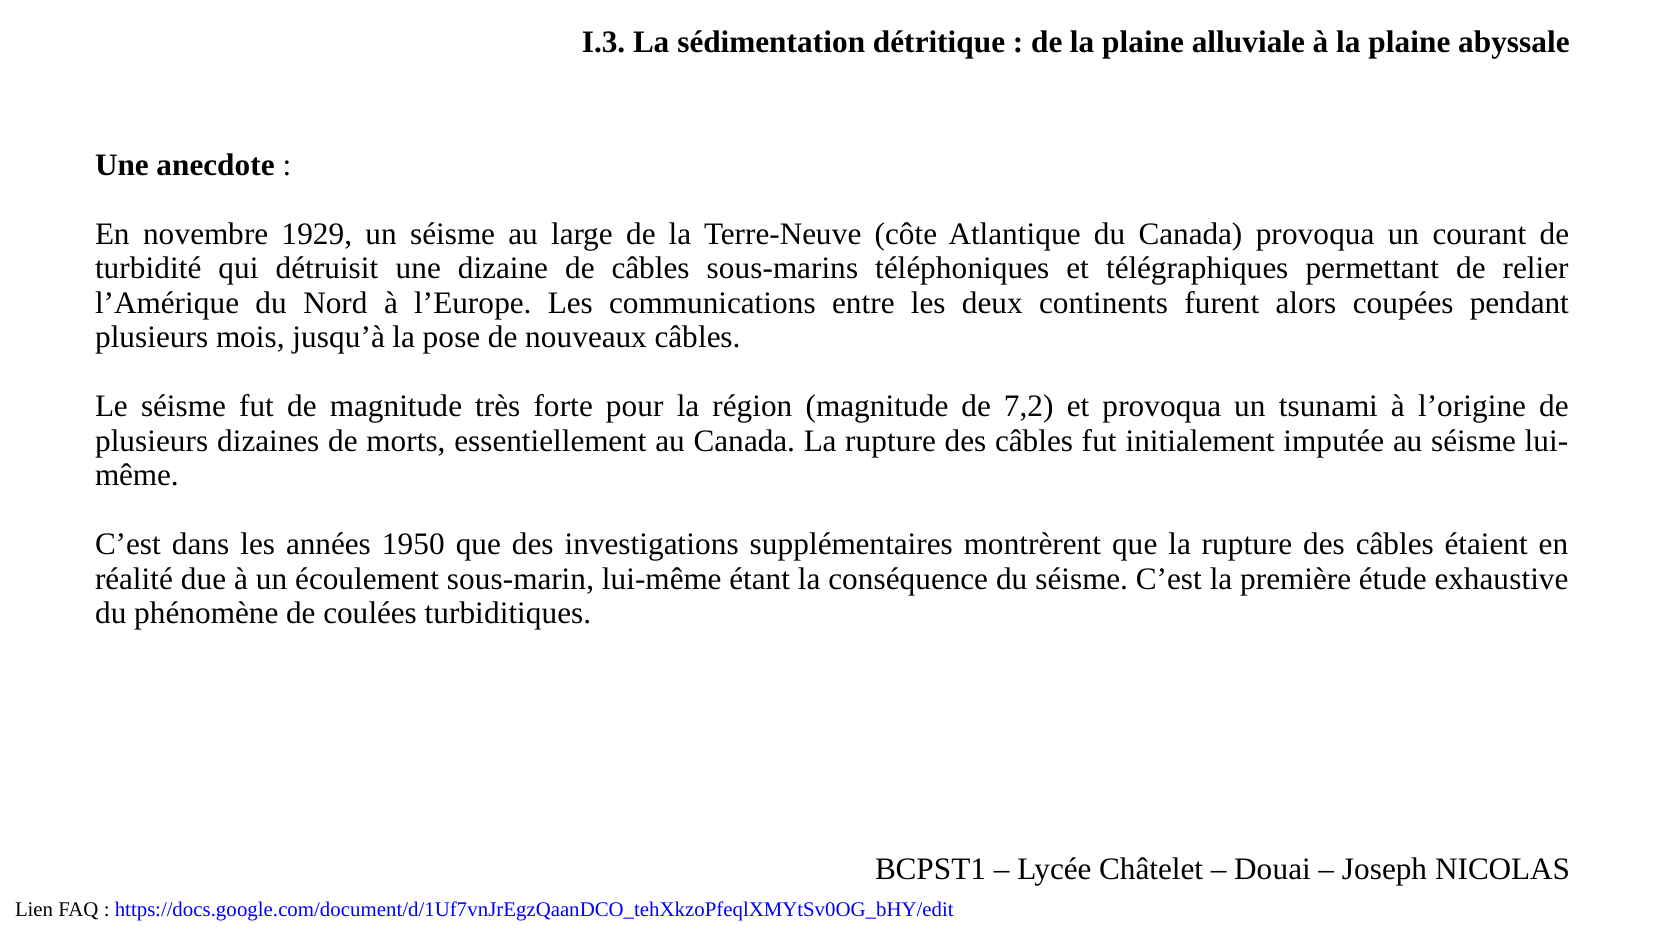

I.3. La sédimentation détritique : de la plaine alluviale à la plaine abyssale
Une anecdote :
En novembre 1929, un séisme au large de la Terre-Neuve (côte Atlantique du Canada) provoqua un courant de turbidité qui détruisit une dizaine de câbles sous-marins téléphoniques et télégraphiques permettant de relier l’Amérique du Nord à l’Europe. Les communications entre les deux continents furent alors coupées pendant plusieurs mois, jusqu’à la pose de nouveaux câbles.
Le séisme fut de magnitude très forte pour la région (magnitude de 7,2) et provoqua un tsunami à l’origine de plusieurs dizaines de morts, essentiellement au Canada. La rupture des câbles fut initialement imputée au séisme lui-même.
C’est dans les années 1950 que des investigations supplémentaires montrèrent que la rupture des câbles étaient en réalité due à un écoulement sous-marin, lui-même étant la conséquence du séisme. C’est la première étude exhaustive du phénomène de coulées turbiditiques.
BCPST1 – Lycée Châtelet – Douai – Joseph NICOLAS
Lien FAQ : https://docs.google.com/document/d/1Uf7vnJrEgzQaanDCO_tehXkzoPfeqlXMYtSv0OG_bHY/edit